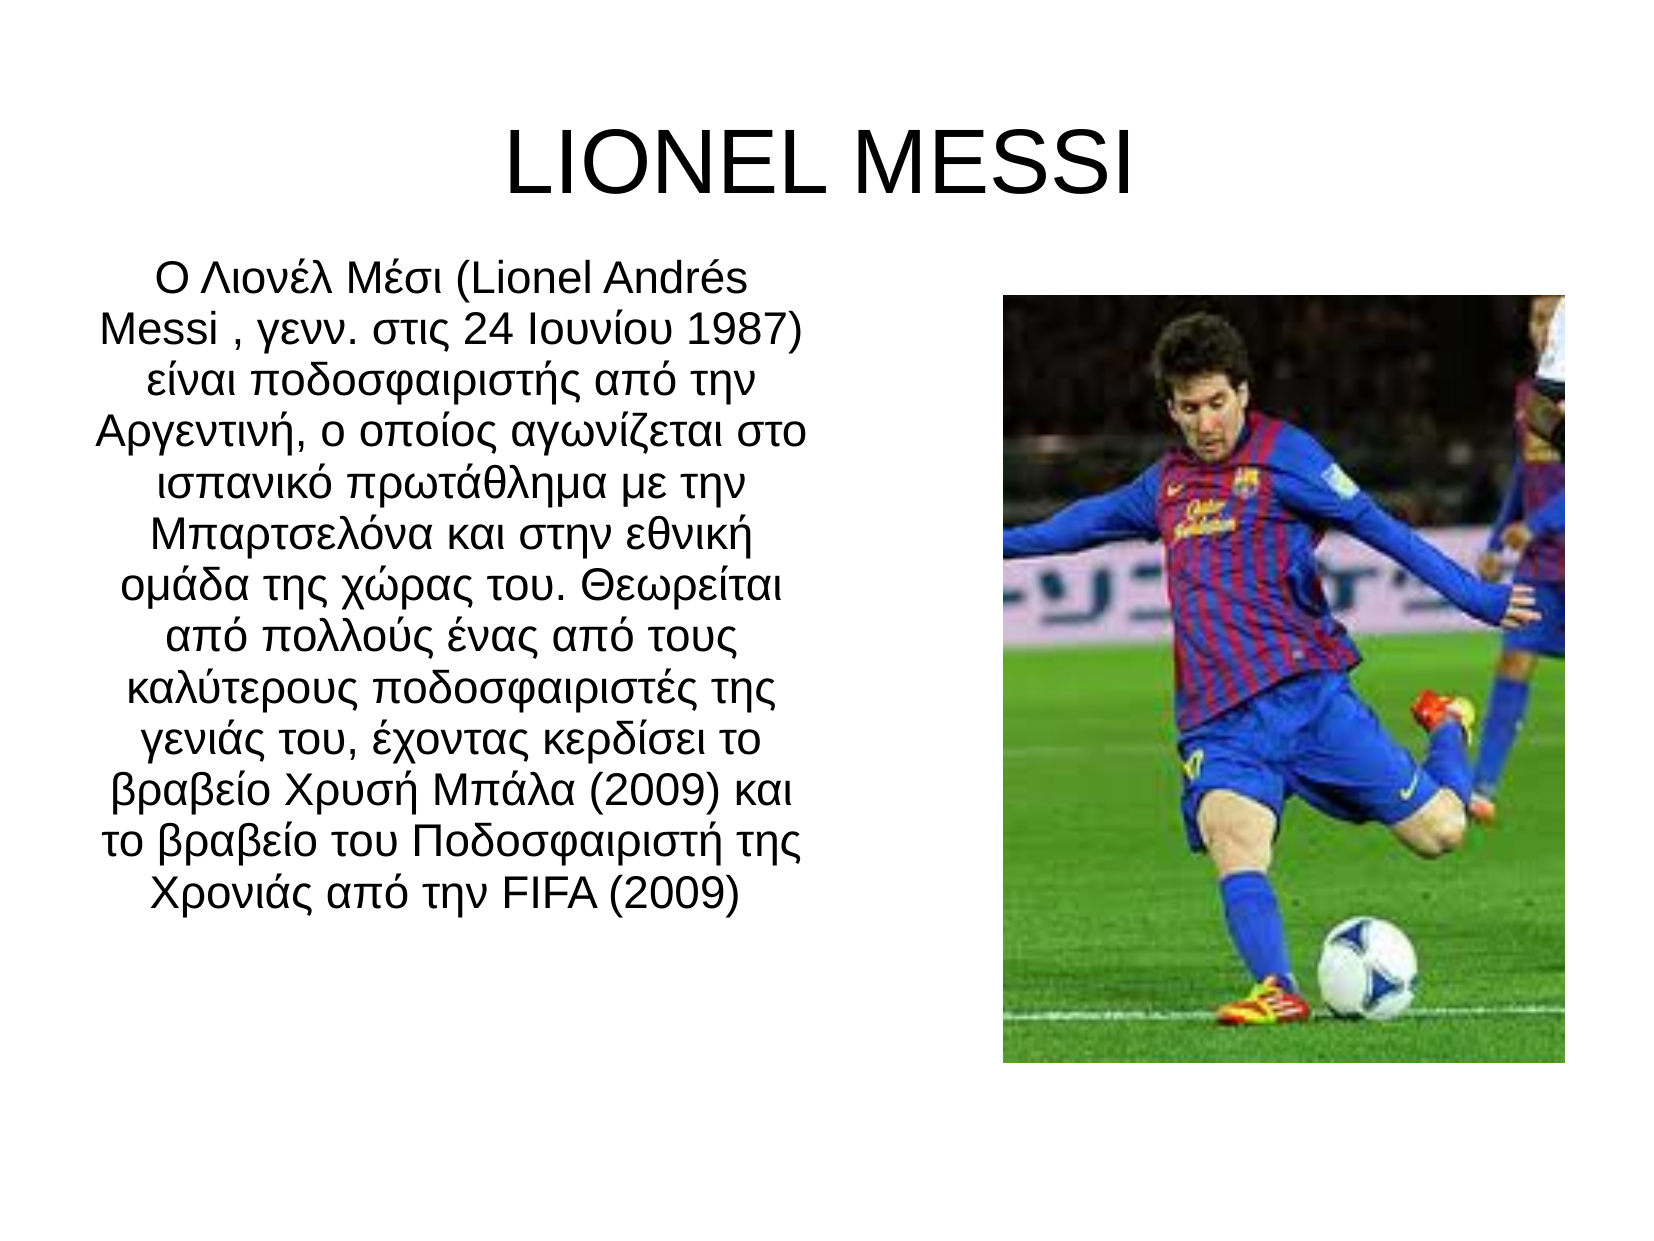

# LIONEL MESSI
Ο Λιονέλ Μέσι (Lionel Andrés Messi , γενν. στις 24 Ιουνίου 1987) είναι ποδοσφαιριστής από την Αργεντινή, ο οποίος αγωνίζεται στο ισπανικό πρωτάθλημα με την Μπαρτσελόνα και στην εθνική ομάδα της χώρας του. Θεωρείται από πολλούς ένας από τους καλύτερους ποδοσφαιριστές της γενιάς του, έχοντας κερδίσει το βραβείο Χρυσή Μπάλα (2009) και το βραβείο του Ποδοσφαιριστή της Χρονιάς από την FIFA (2009)